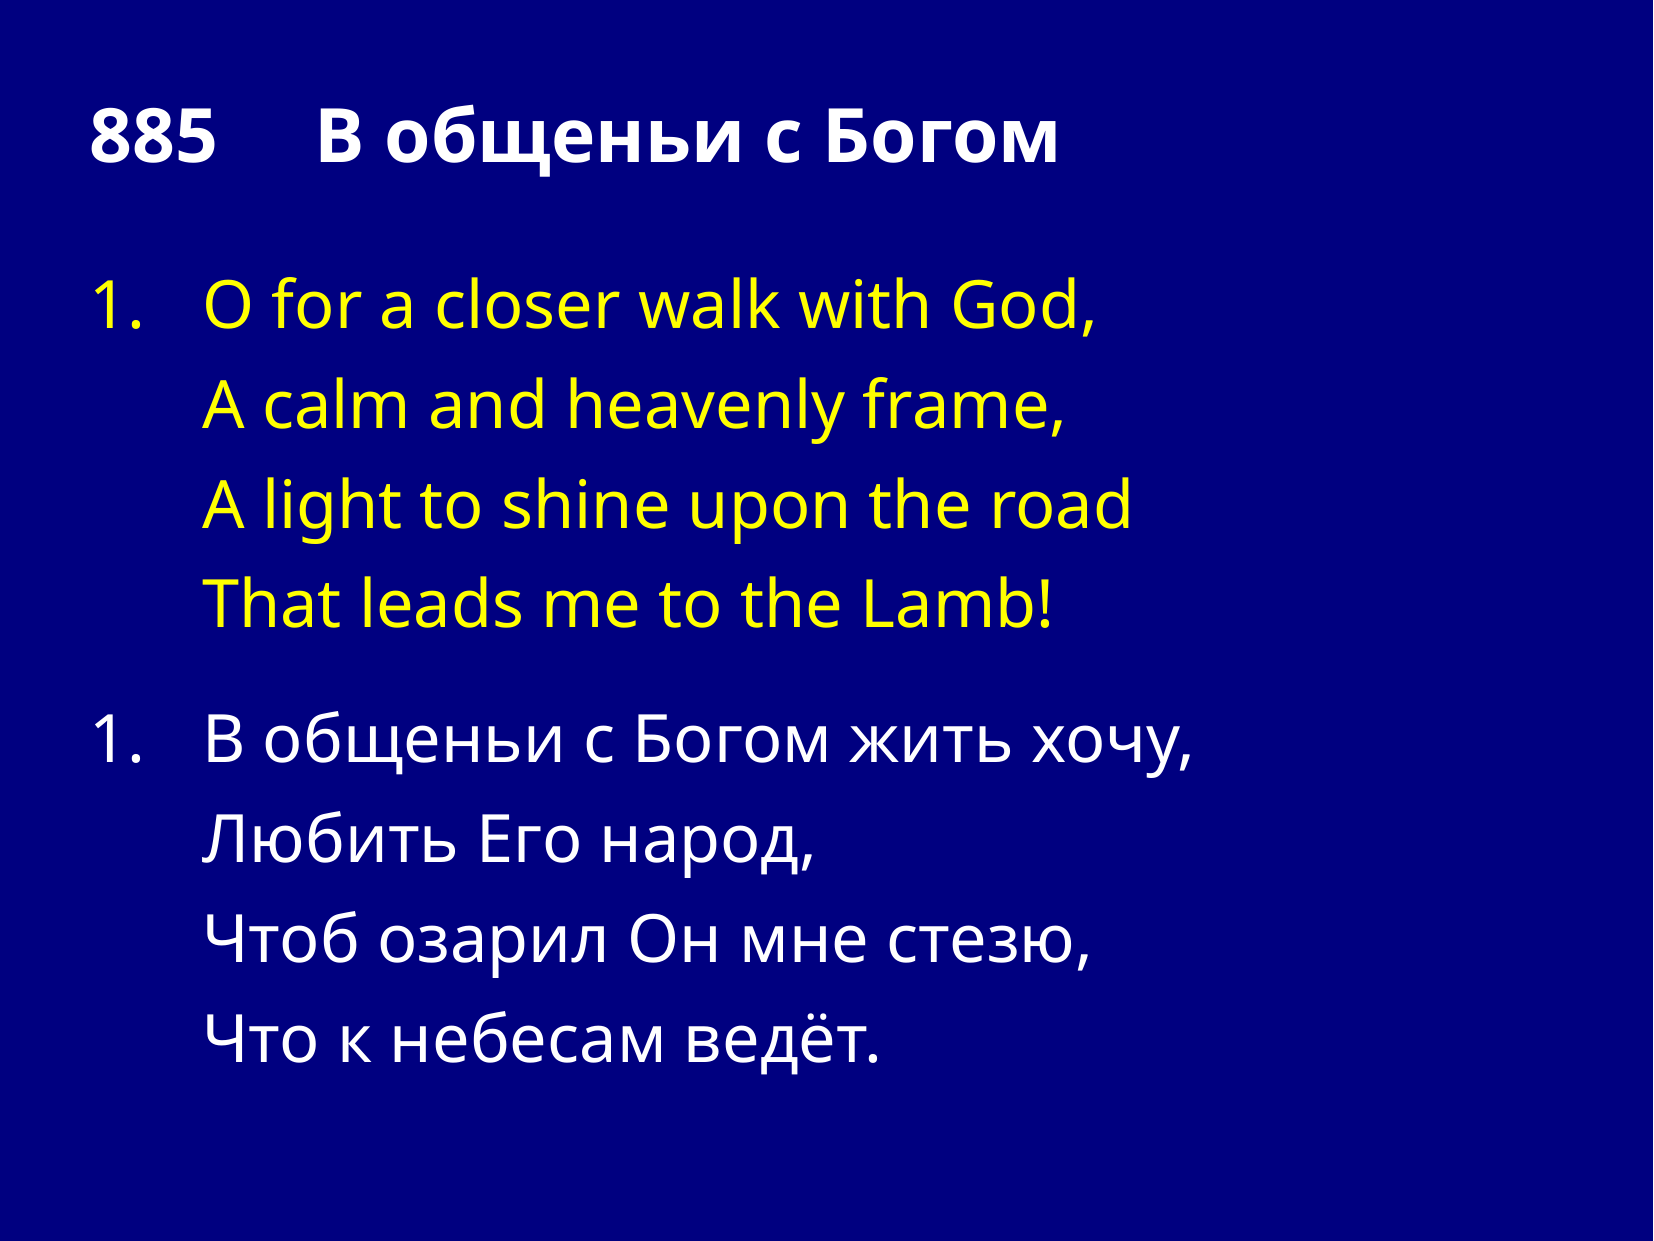

885	В общеньи с Богом
1.	O for a closer walk with God,
	A calm and heavenly frame,
	A light to shine upon the road
	That leads me to the Lamb!
1.	В общеньи с Богом жить хочу,
	Любить Его народ,
	Чтоб озарил Он мне стезю,
	Что к небесам ведёт.